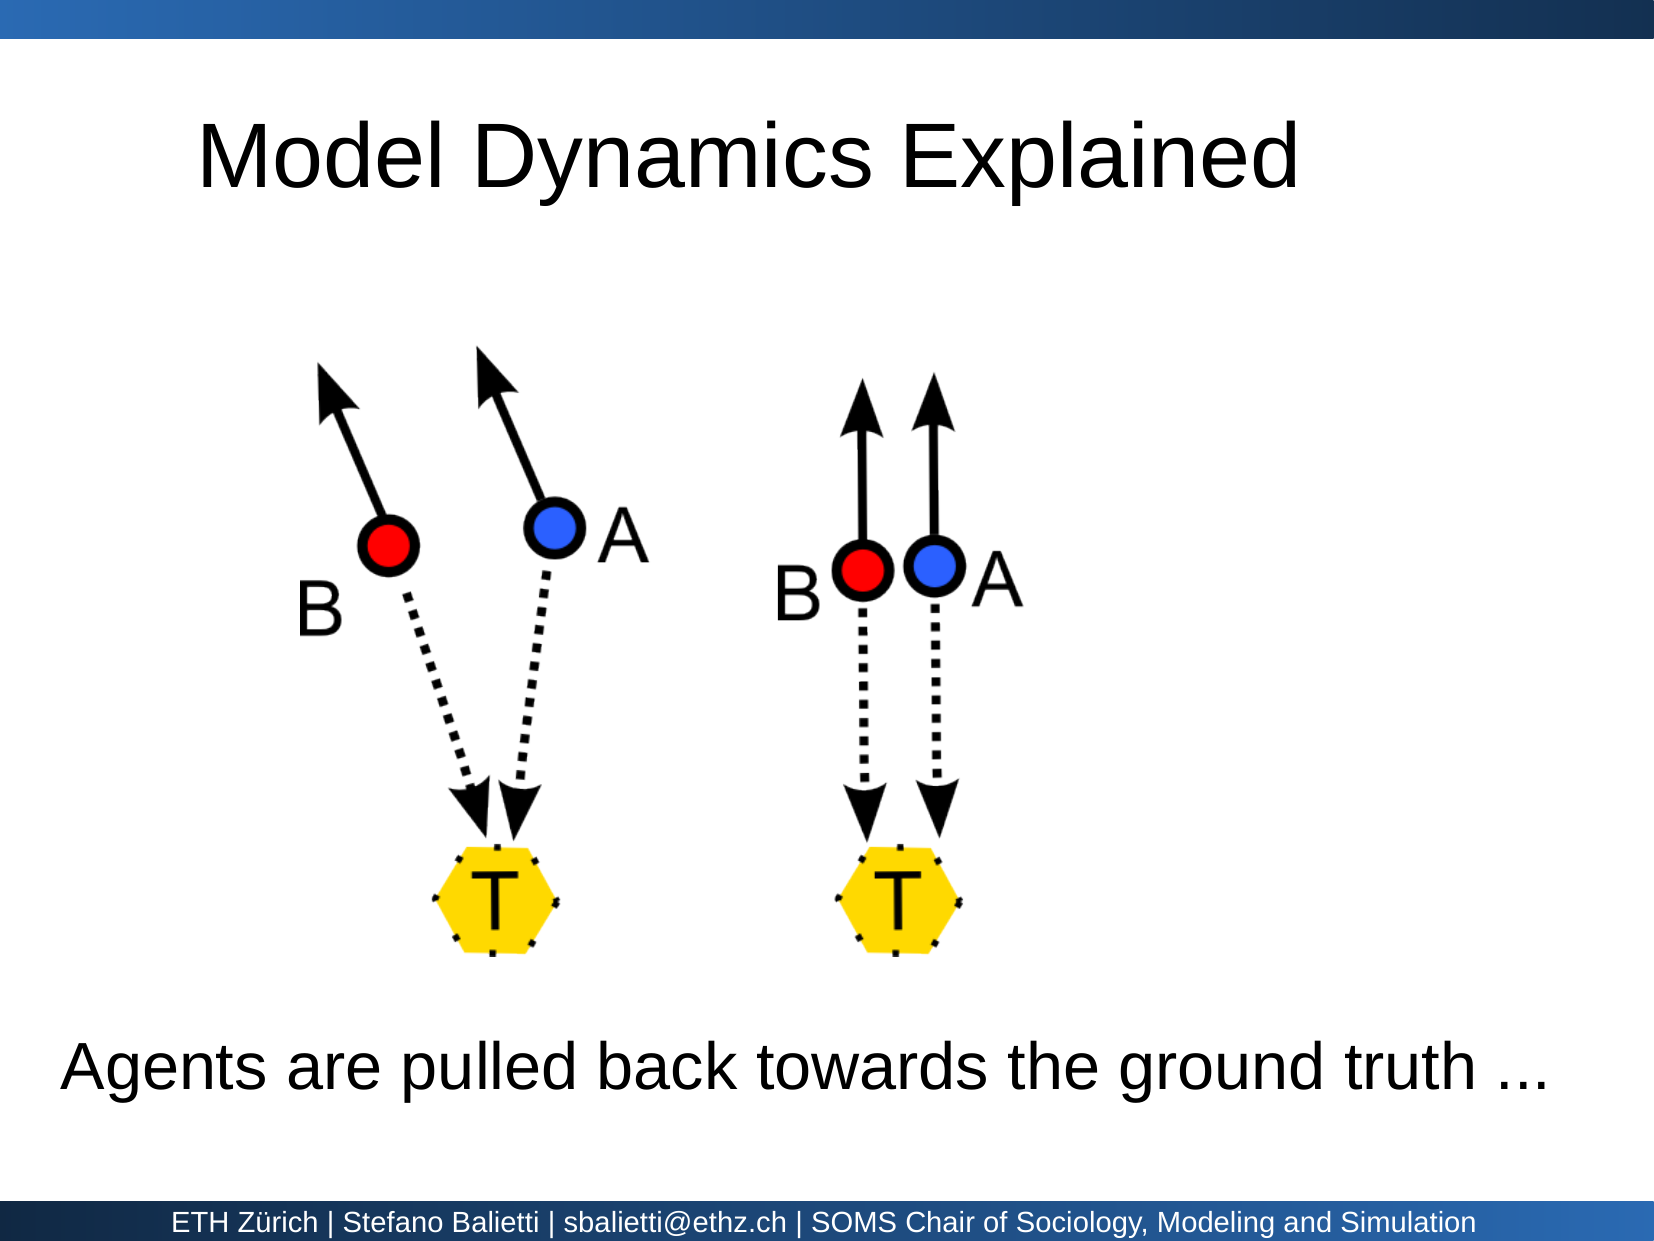

# Model Dynamics Explained
Agents are pulled back towards the ground truth ...
 ETH Zürich | Stefano Balietti | sbalietti@ethz.ch | SOMS Chair of Sociology, Modeling and Simulation